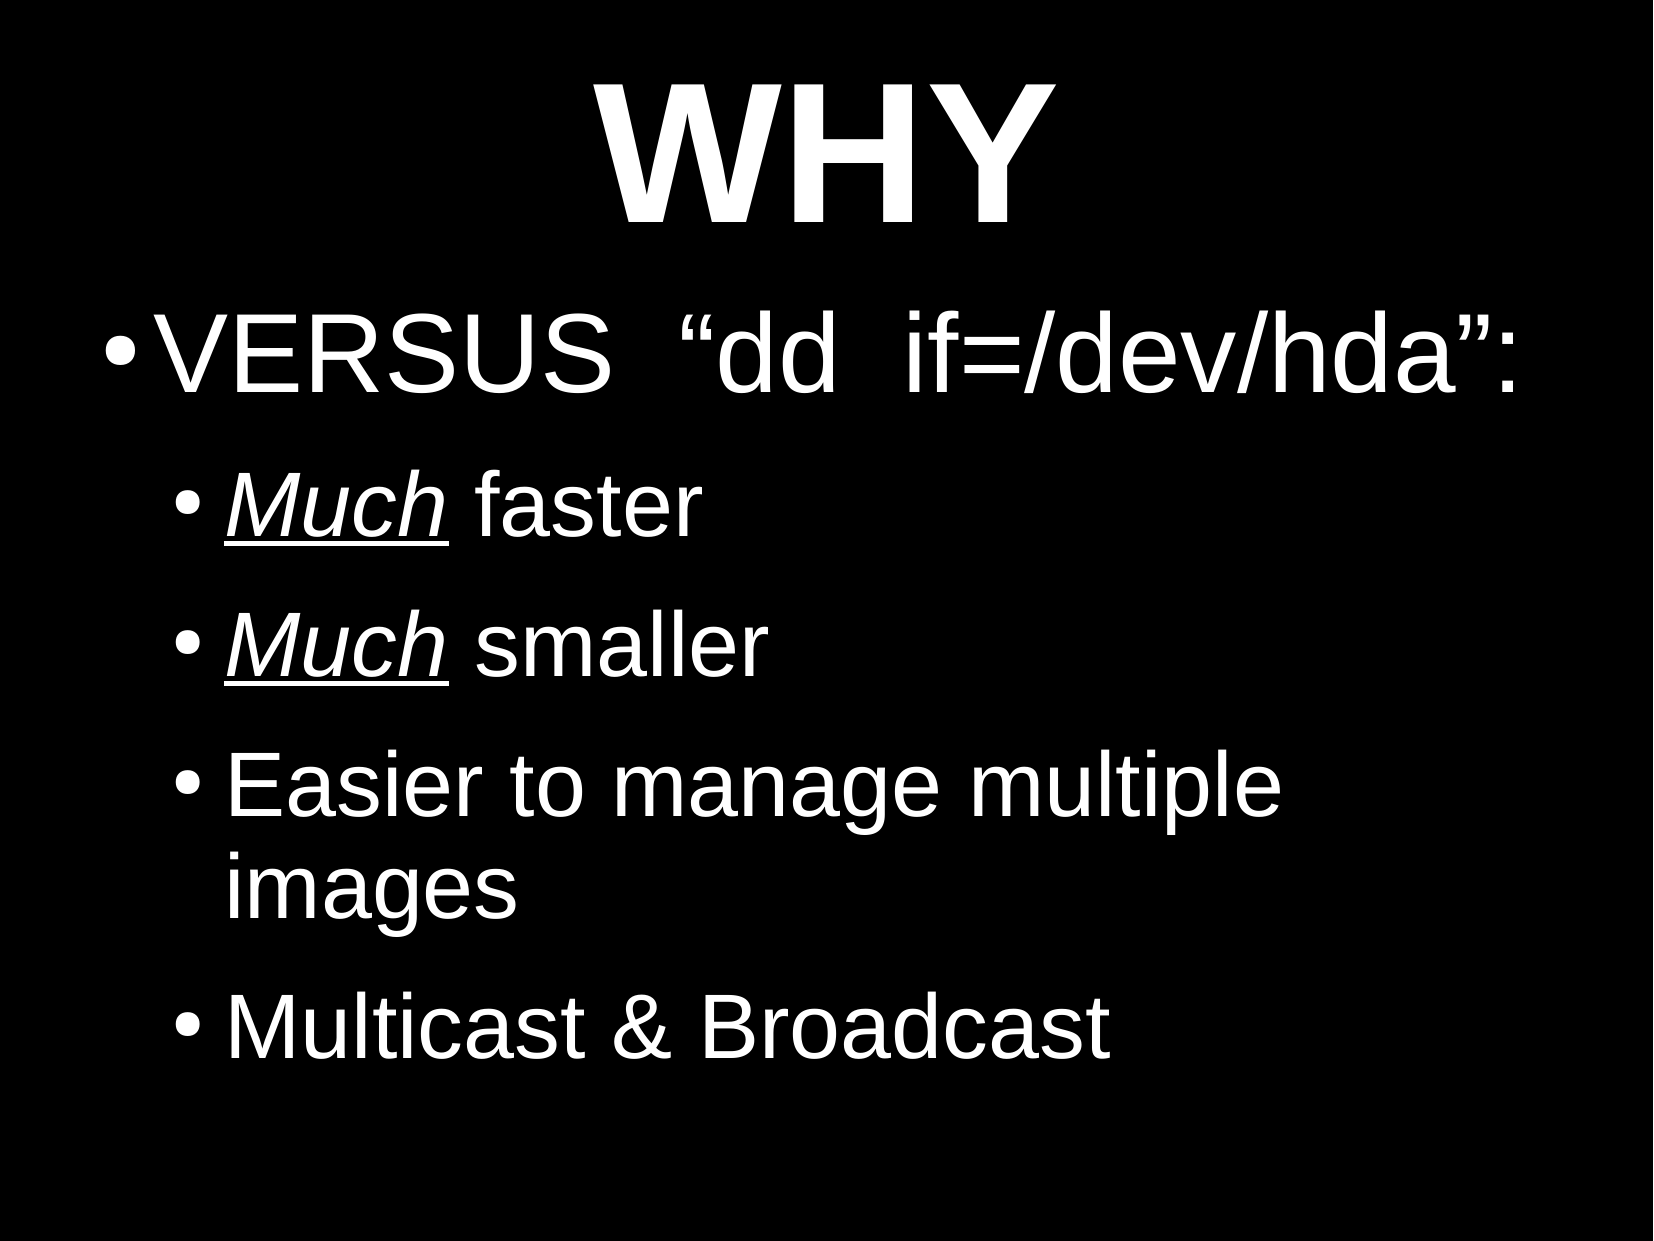

# WHY
VERSUS “dd if=/dev/hda”:
Much faster
Much smaller
Easier to manage multiple images
Multicast & Broadcast